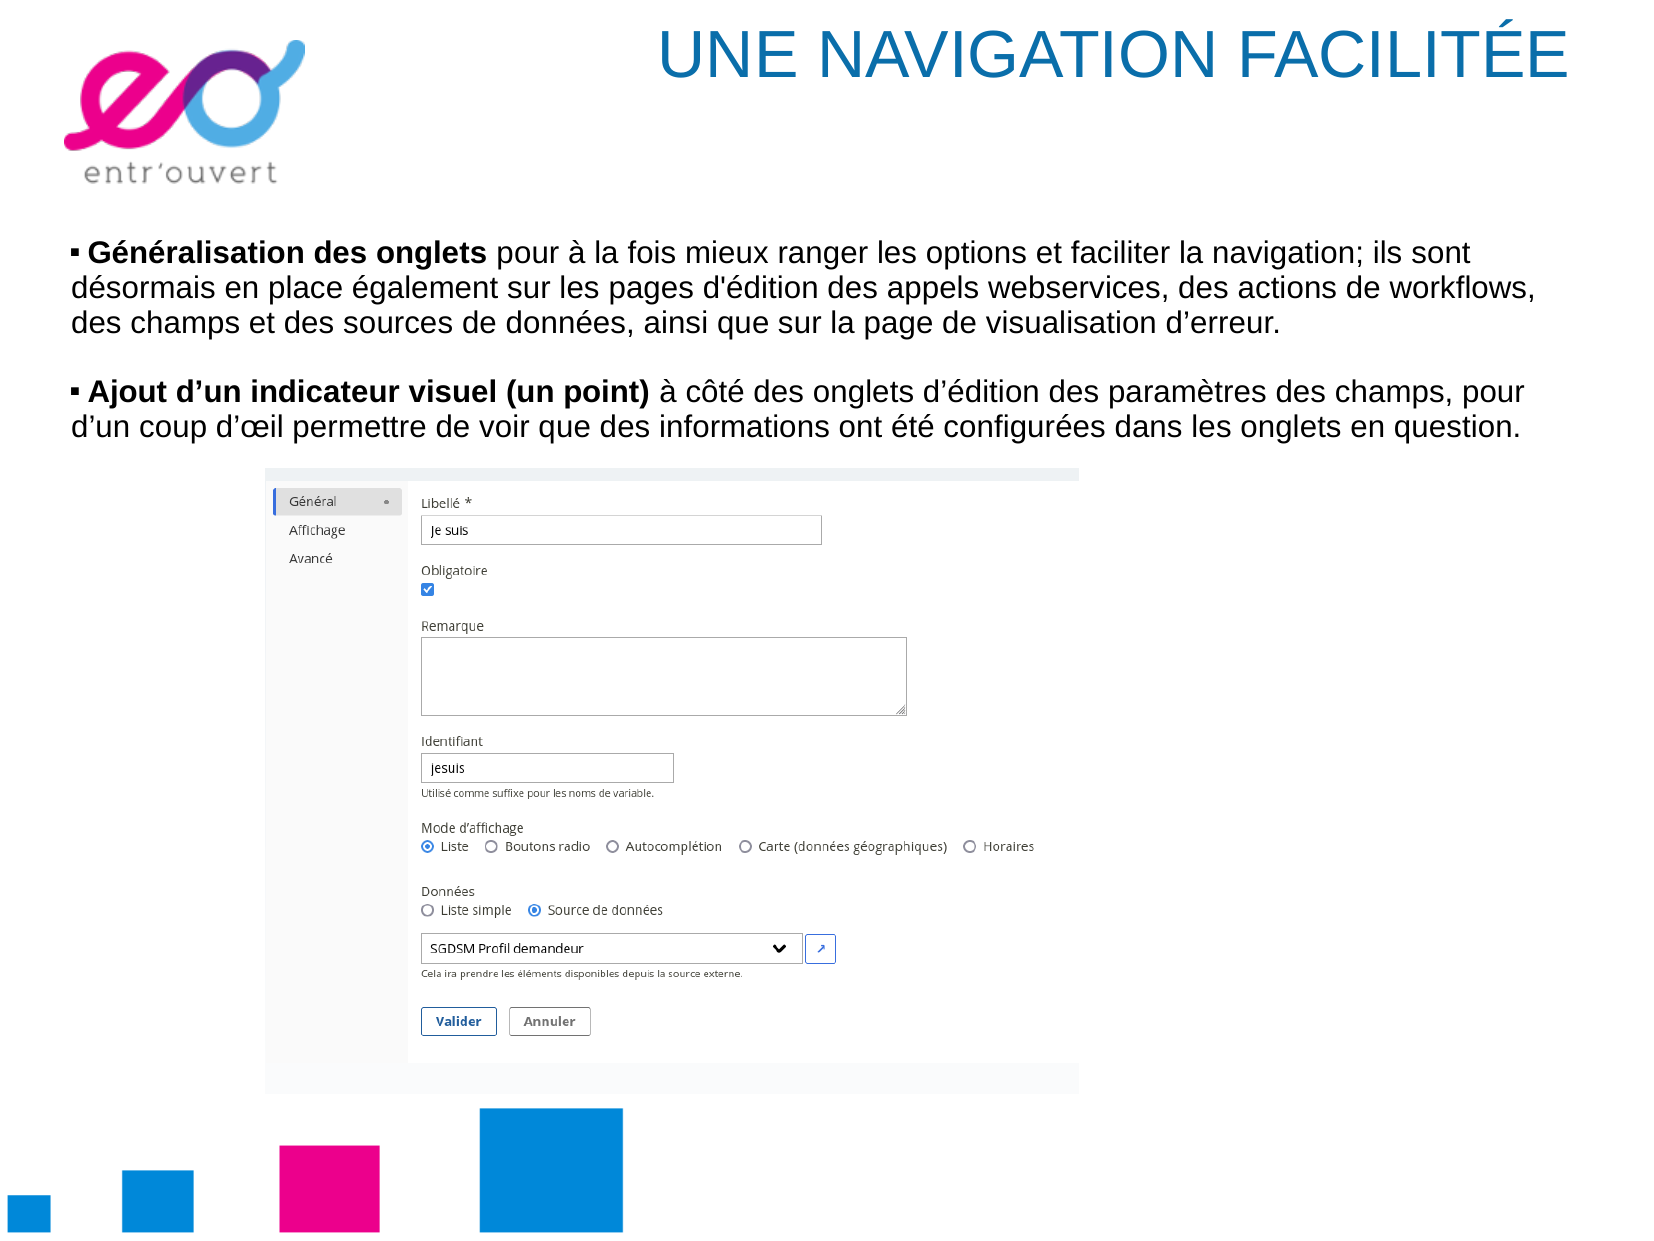

# Une navigation Facilitée
 Généralisation des onglets pour à la fois mieux ranger les options et faciliter la navigation; ils sont désormais en place également sur les pages d'édition des appels webservices, des actions de workflows, des champs et des sources de données, ainsi que sur la page de visualisation d’erreur.
 Ajout d’un indicateur visuel (un point) à côté des onglets d’édition des paramètres des champs, pour d’un coup d’œil permettre de voir que des informations ont été configurées dans les onglets en question.